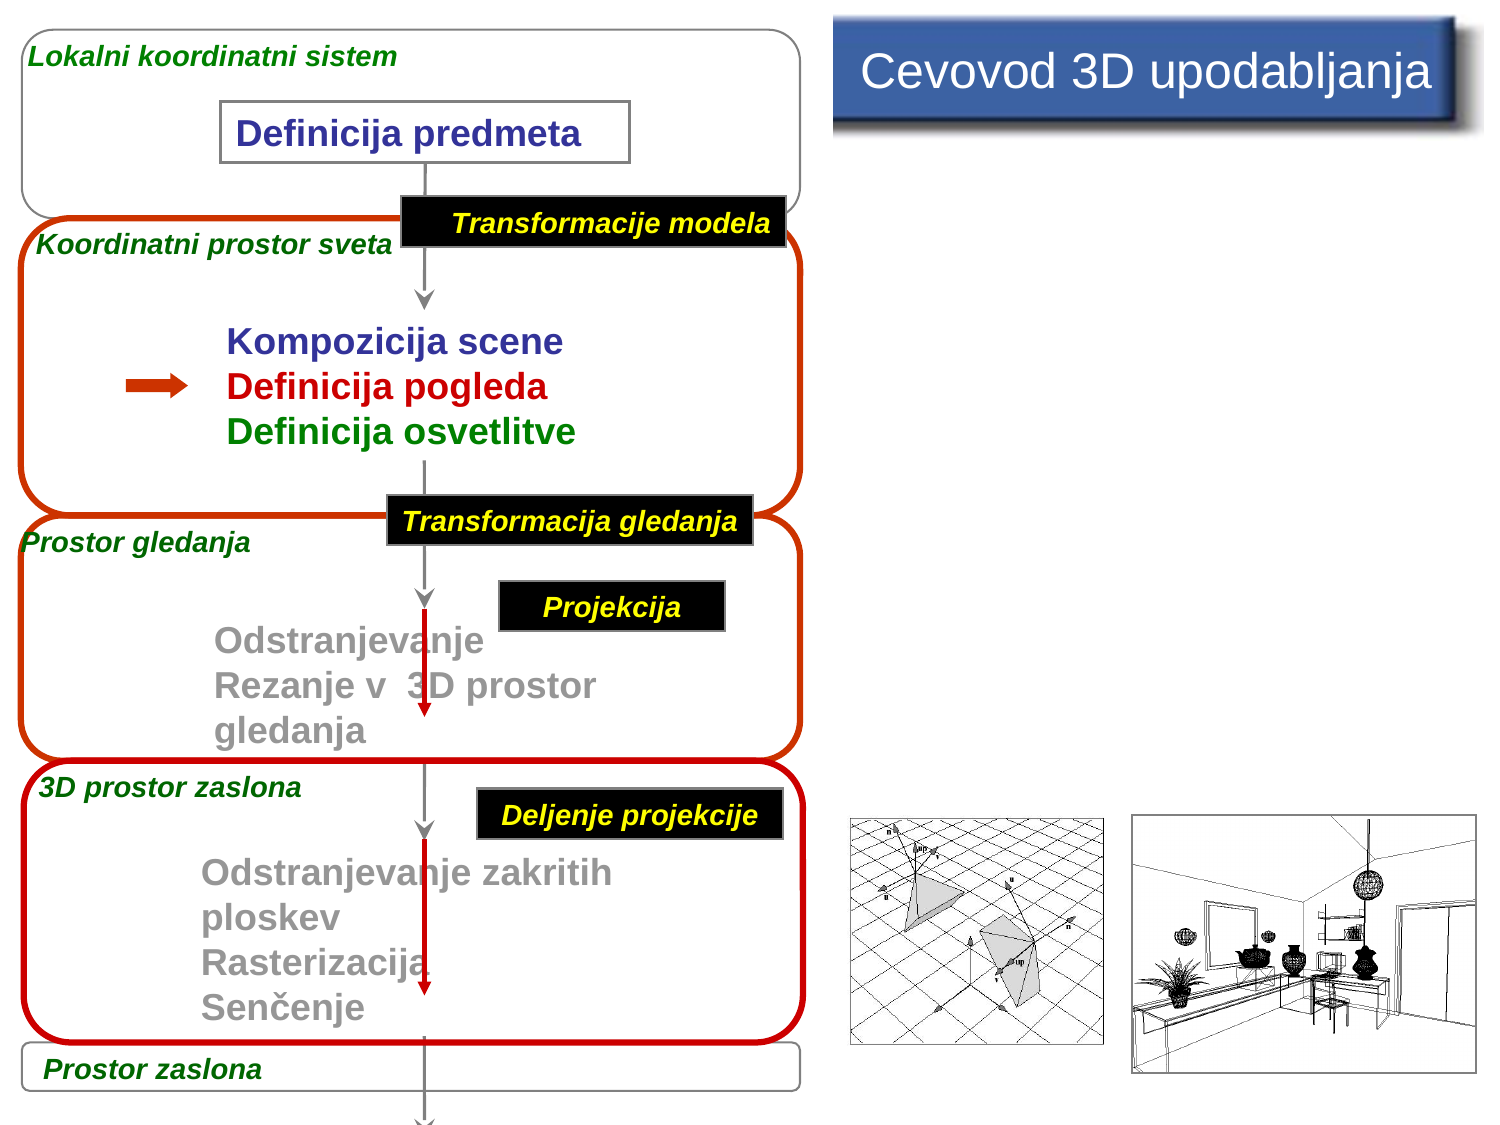

Lokalni koordinatni sistem
Cevovod 3D upodabljanja
Definicija predmeta
Transformacije modela
Koordinatni prostor sveta
Kompozicija scene
Definicija pogleda
Definicija osvetlitve
Transformacija gledanja
Prostor gledanja
Projekcija
Odstranjevanje
Rezanje v 3D prostor gledanja
3D prostor zaslona
Deljenje projekcije
Odstranjevanje zakritih ploskev
Rasterizacija
Senčenje
Prostor zaslona